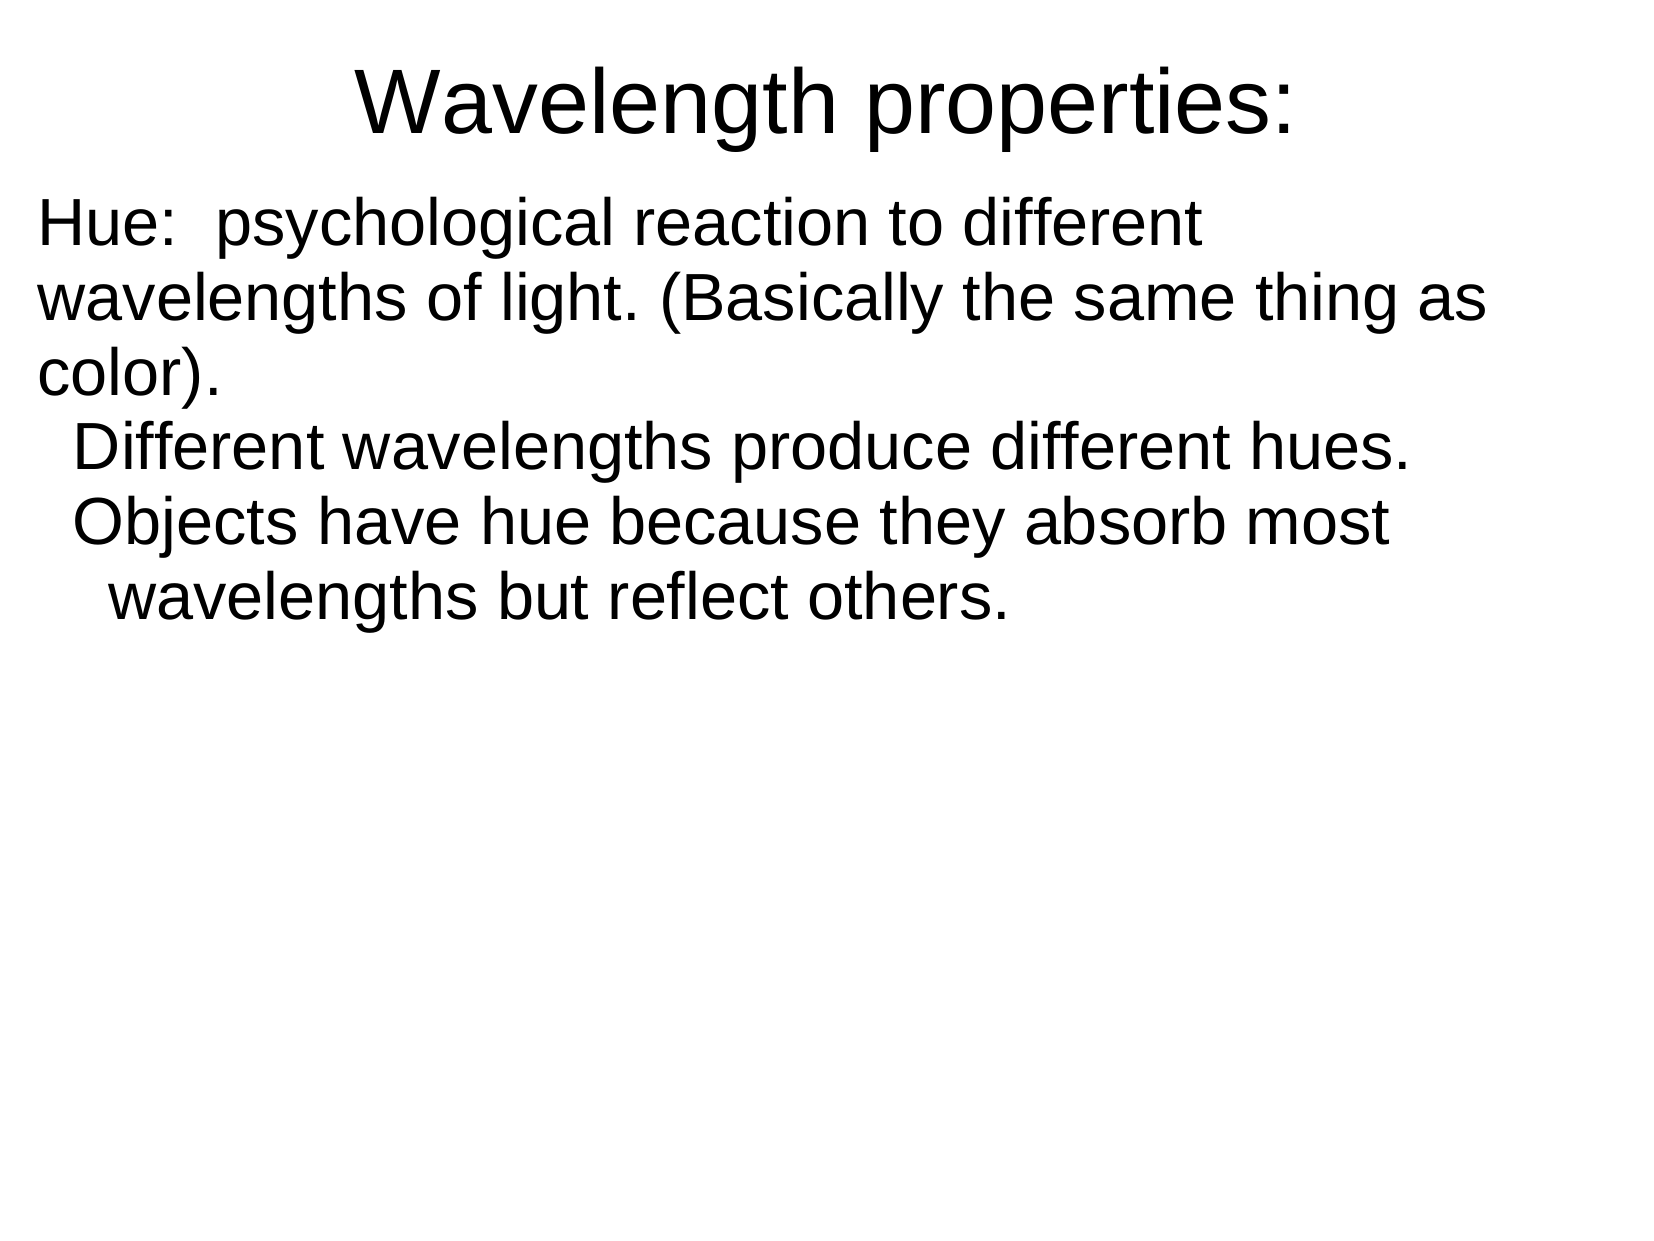

Hue: psychological reaction to different wavelengths of light. (Basically the same thing as color).
Different wavelengths produce different hues.
Objects have hue because they absorb most wavelengths but reflect others.
# Wavelength properties: